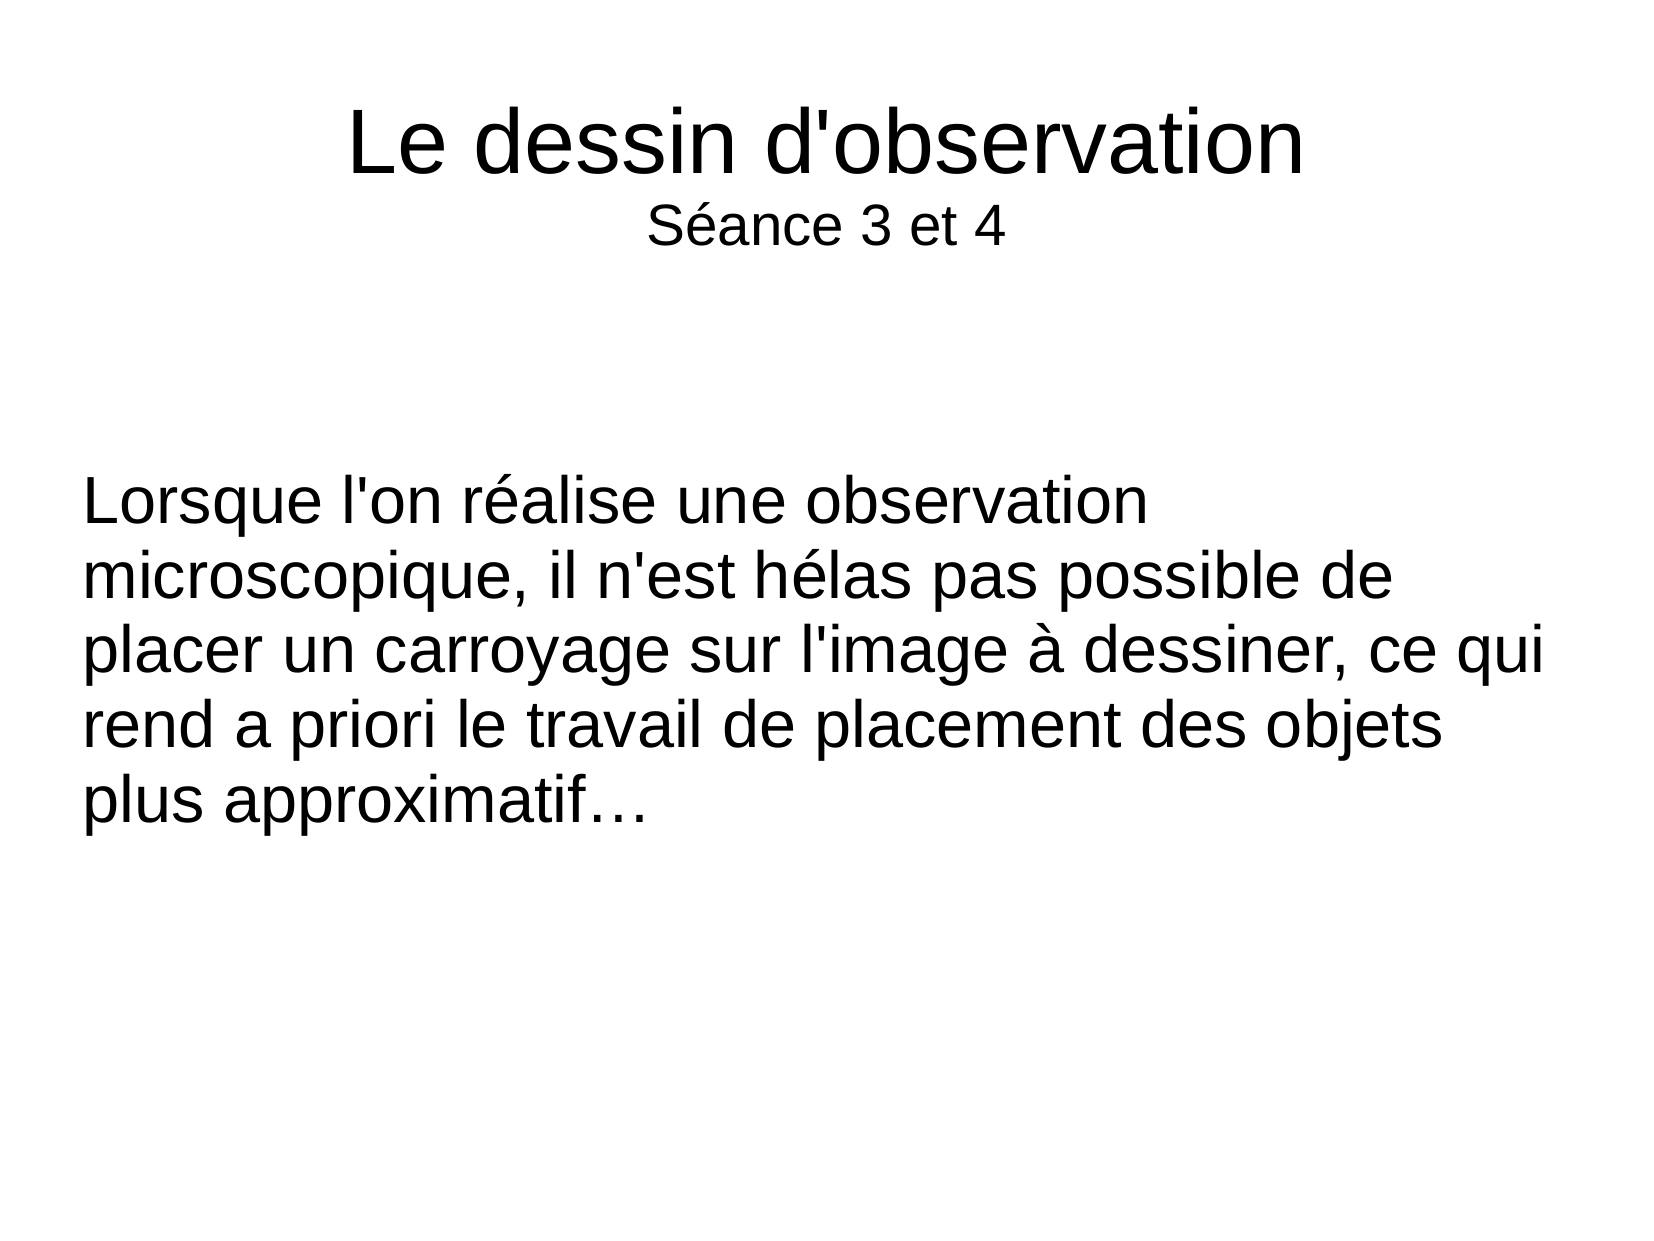

Le dessin d'observation
Séance 3 et 4
# Lorsque l'on réalise une observation microscopique, il n'est hélas pas possible de placer un carroyage sur l'image à dessiner, ce qui rend a priori le travail de placement des objets plus approximatif…